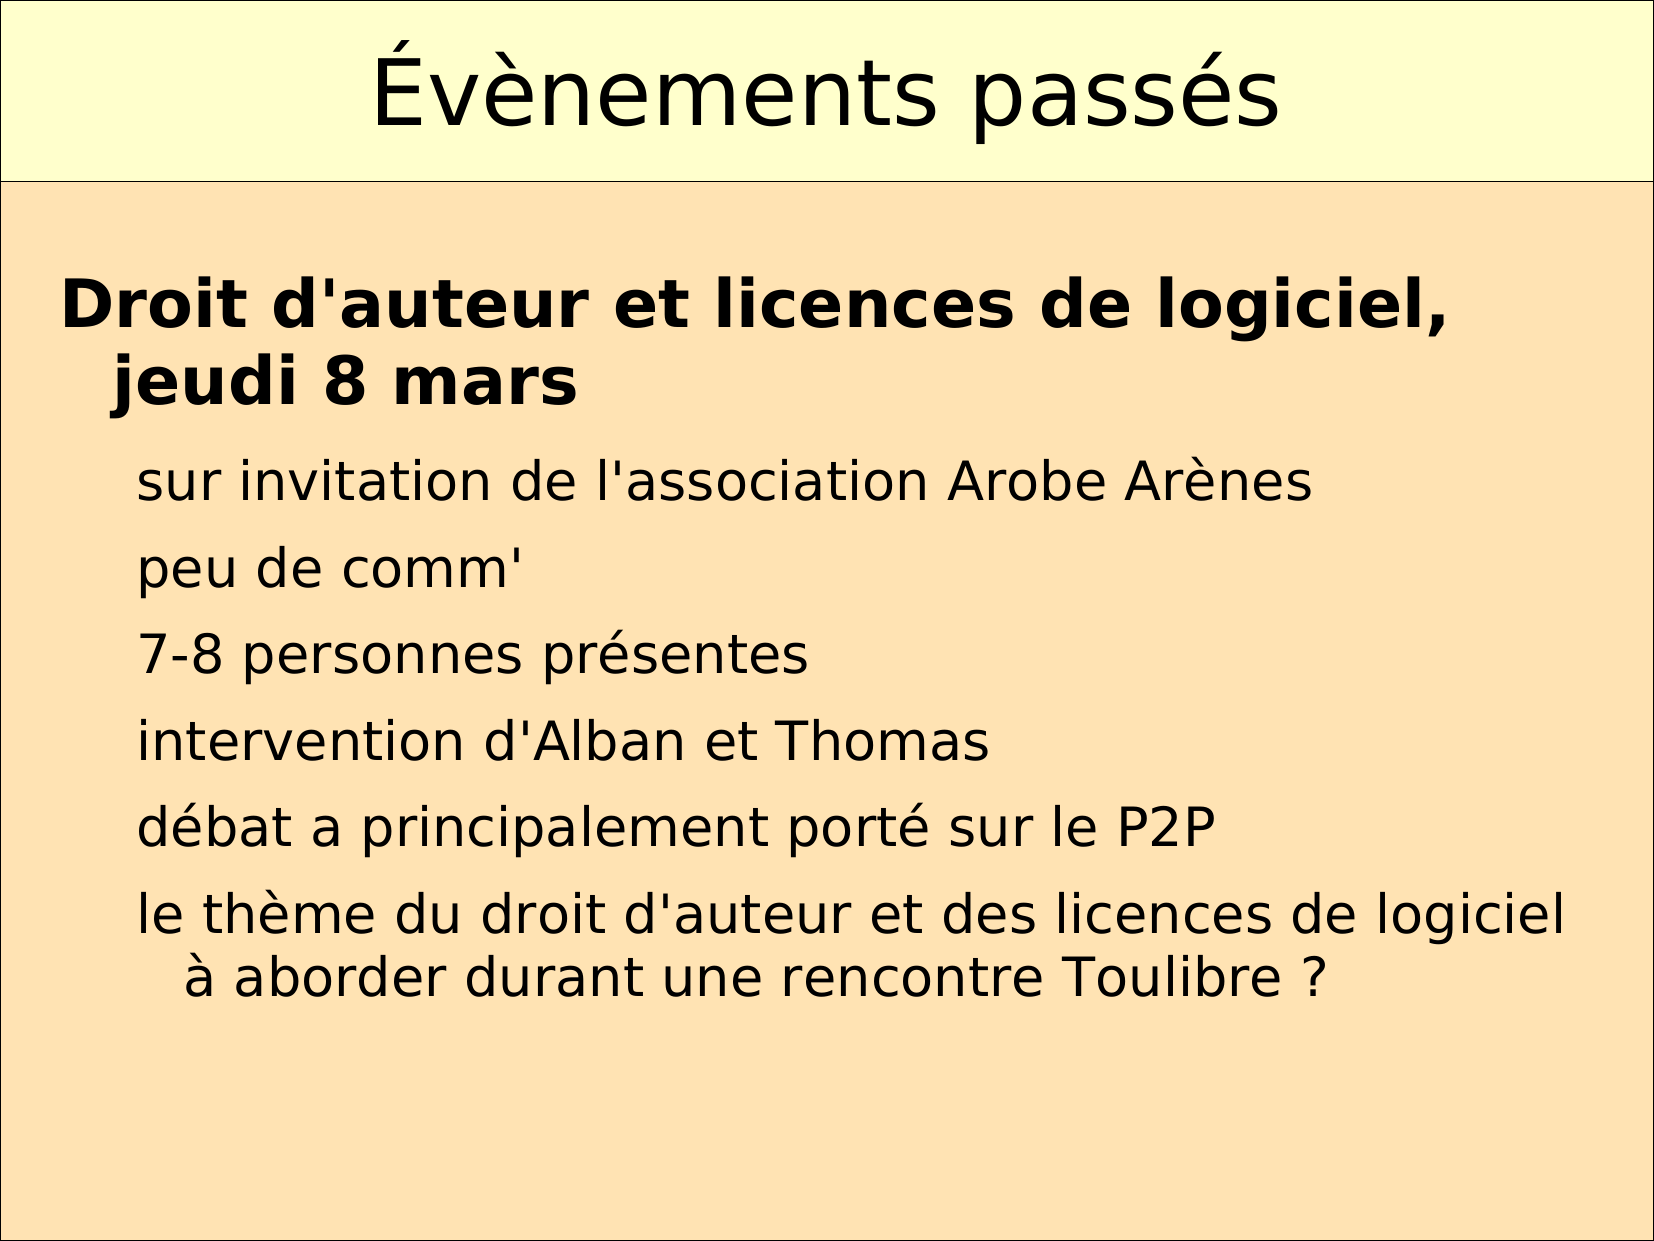

# Évènements passés
Droit d'auteur et licences de logiciel, jeudi 8 mars
sur invitation de l'association Arobe Arènes
peu de comm'
7-8 personnes présentes
intervention d'Alban et Thomas
débat a principalement porté sur le P2P
le thème du droit d'auteur et des licences de logiciel à aborder durant une rencontre Toulibre ?